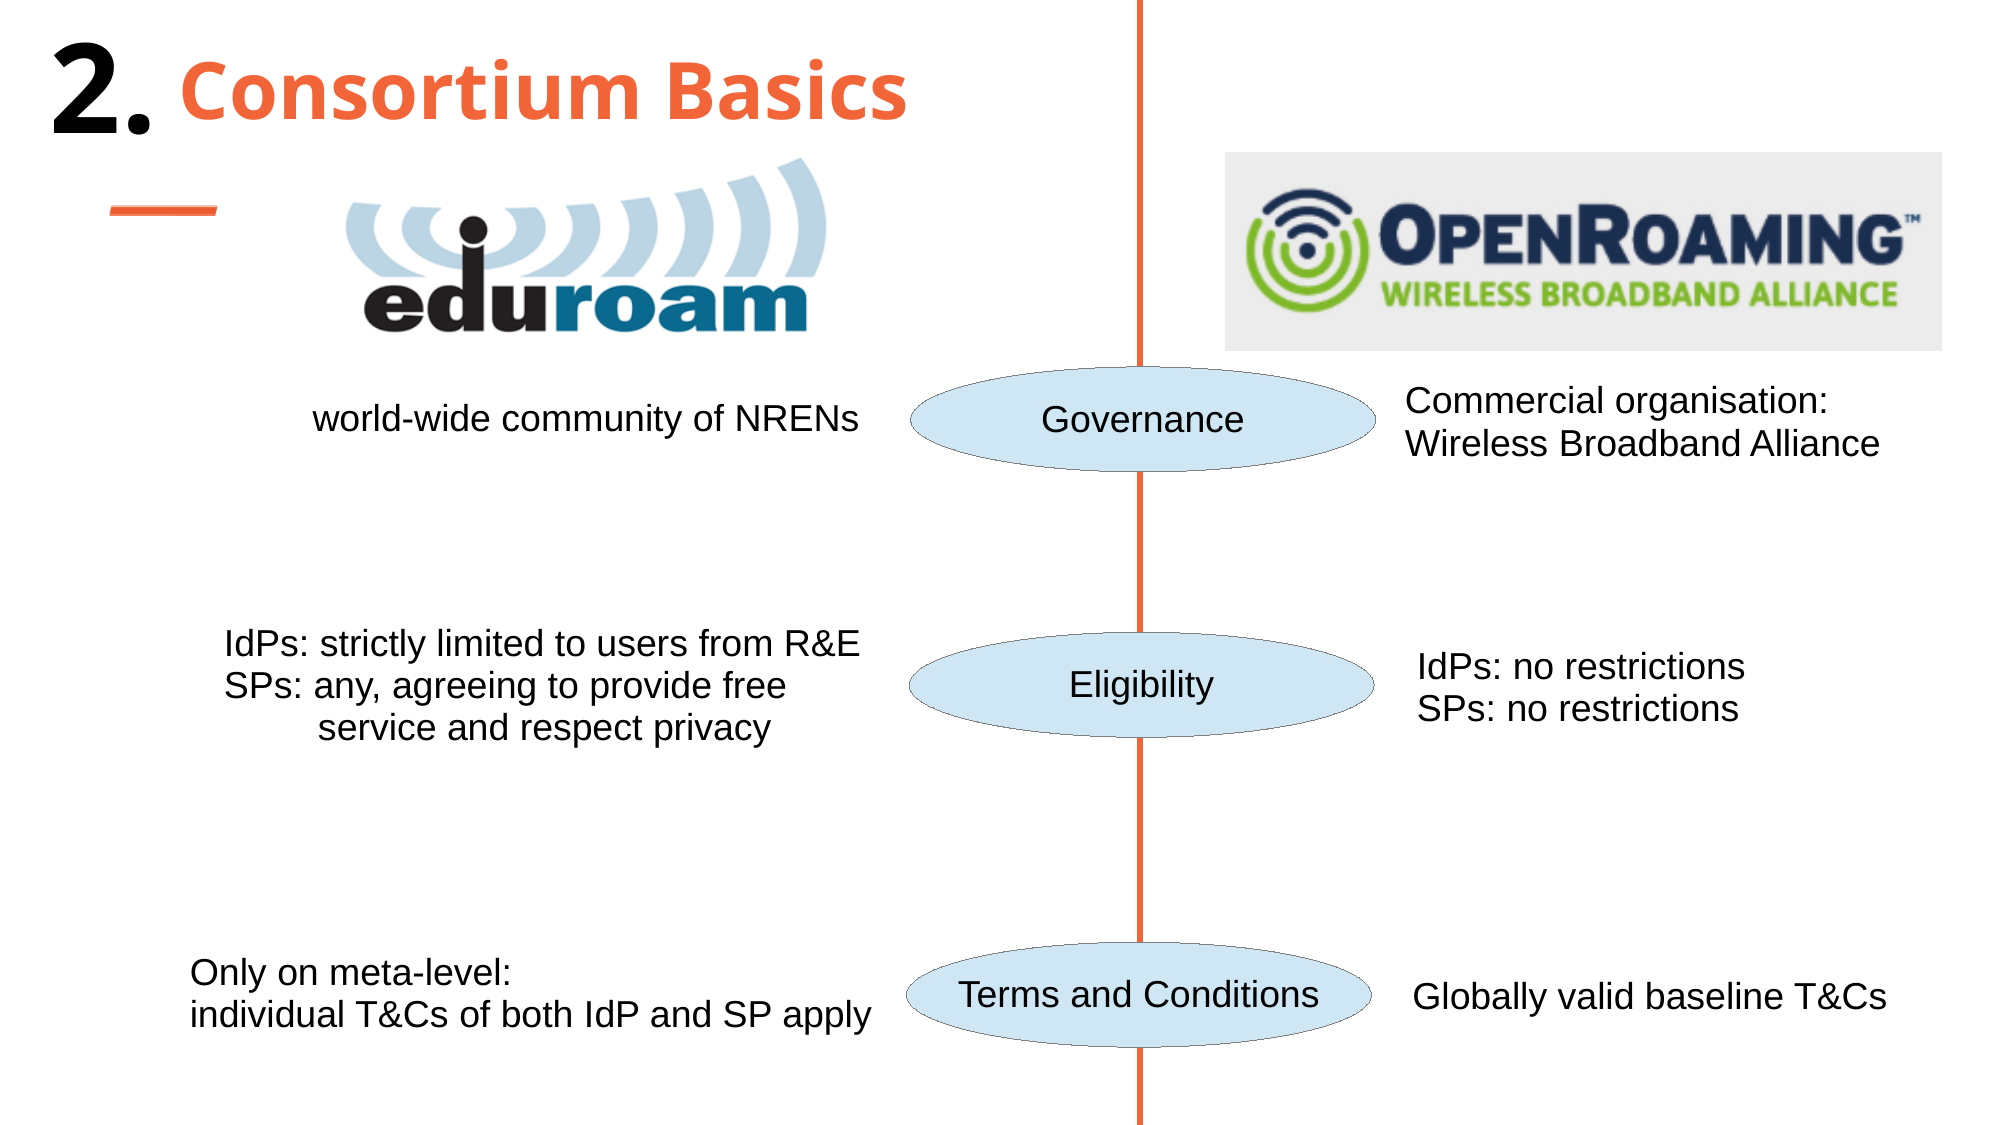

2.
Consortium Basics
Governance
Commercial organisation:
Wireless Broadband Alliance
world-wide community of NRENs
IdPs: strictly limited to users from R&E
SPs: any, agreeing to provide free
 service and respect privacy
Eligibility
IdPs: no restrictions
SPs: no restrictions
Terms and Conditions
Only on meta-level:
individual T&Cs of both IdP and SP apply
Globally valid baseline T&Cs